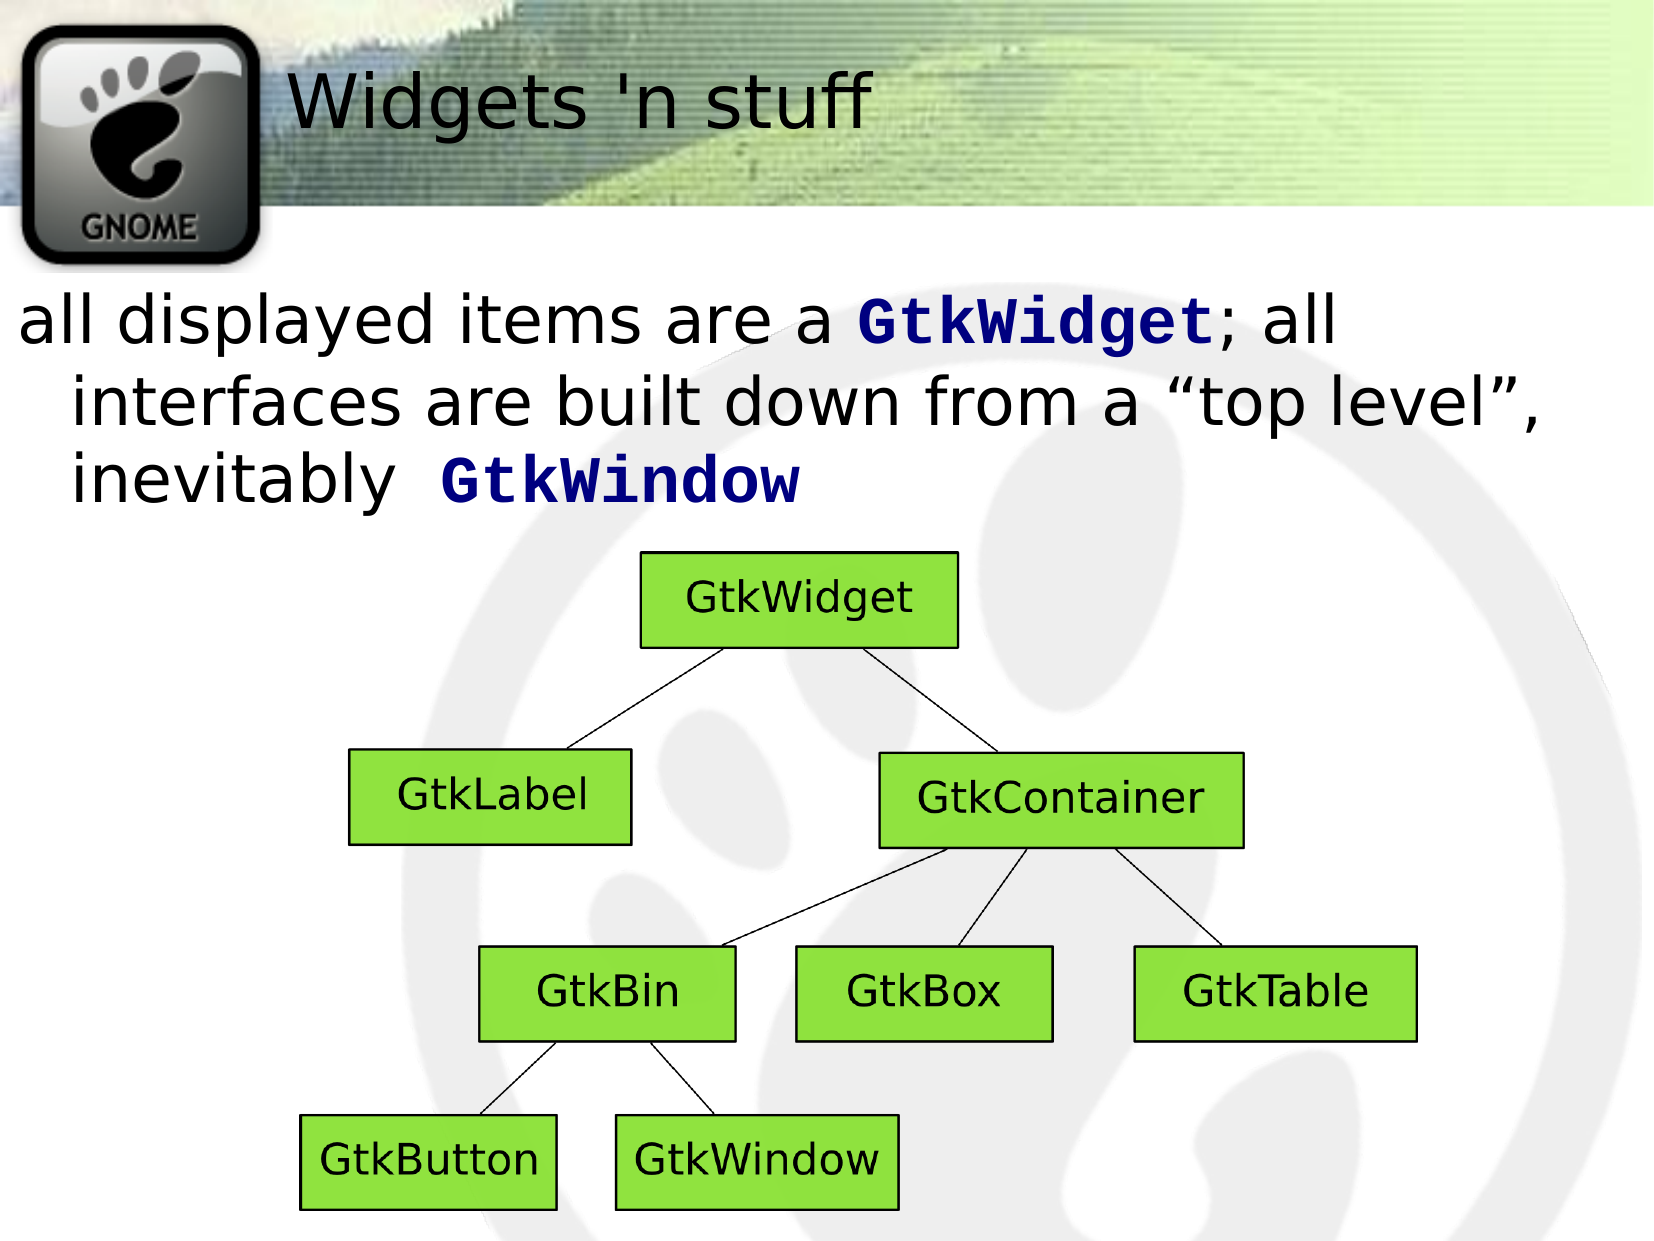

# Widgets 'n stuff
all displayed items are a GtkWidget; all interfaces are built down from a “top level”, inevitably GtkWindow